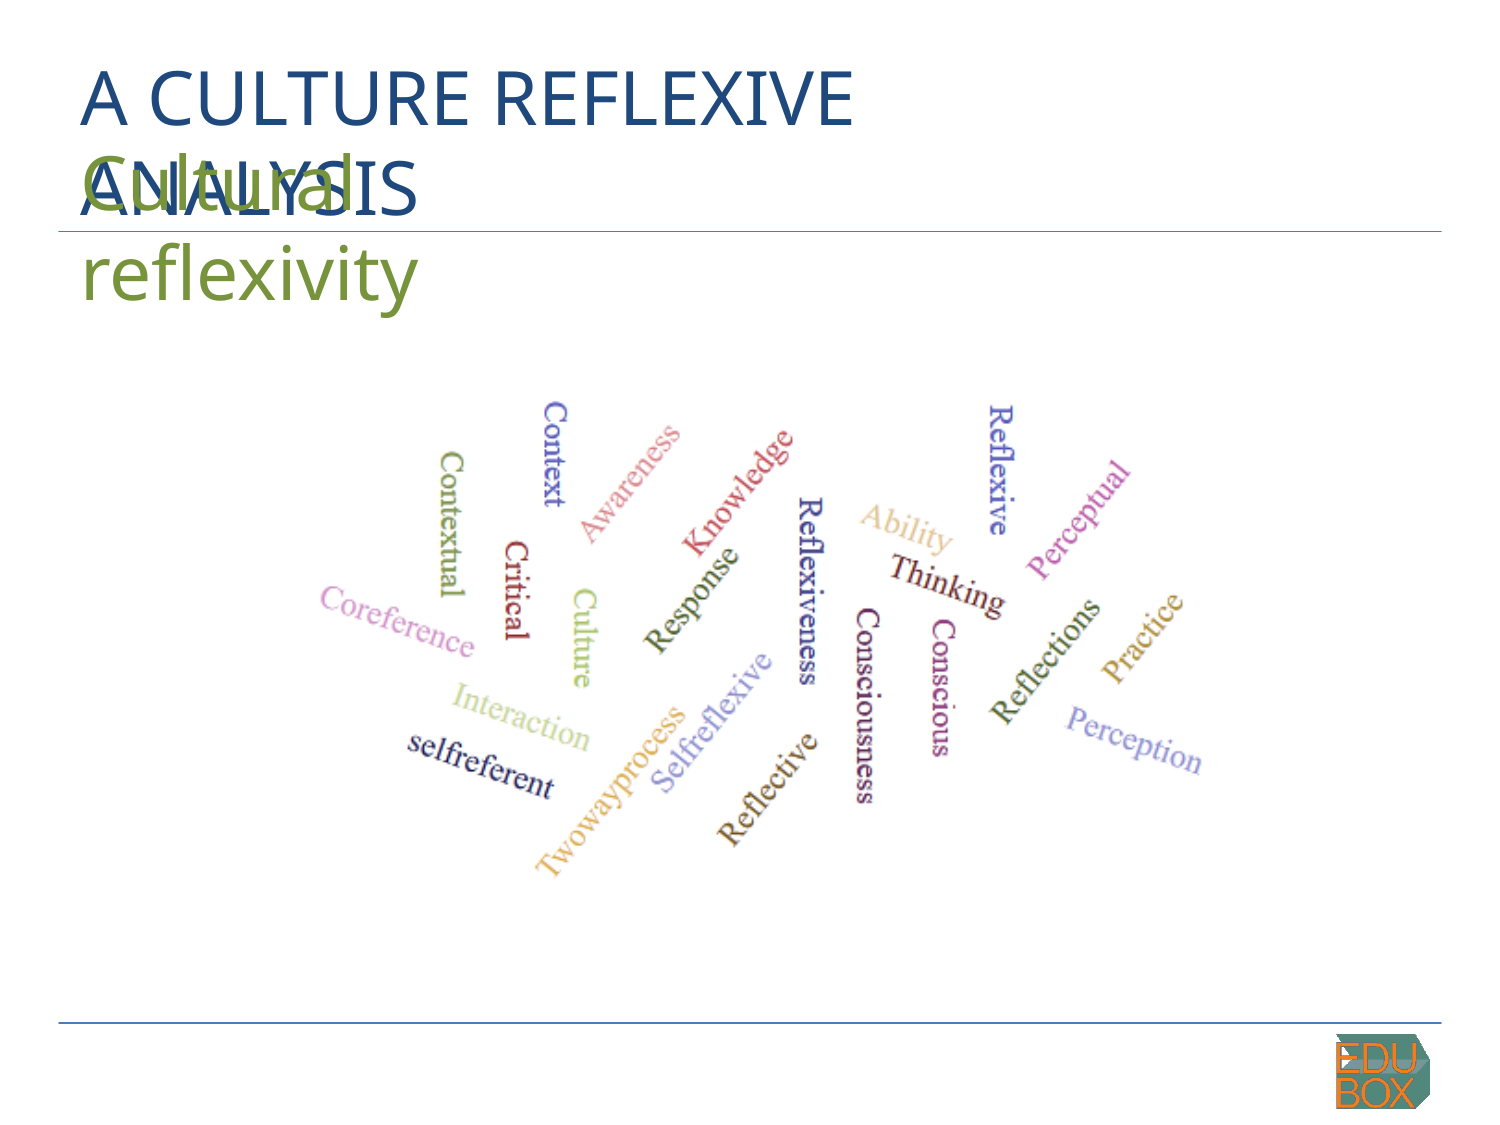

# A CULTURE REFLEXIVE ANALYSIS
Cultural reflexivity